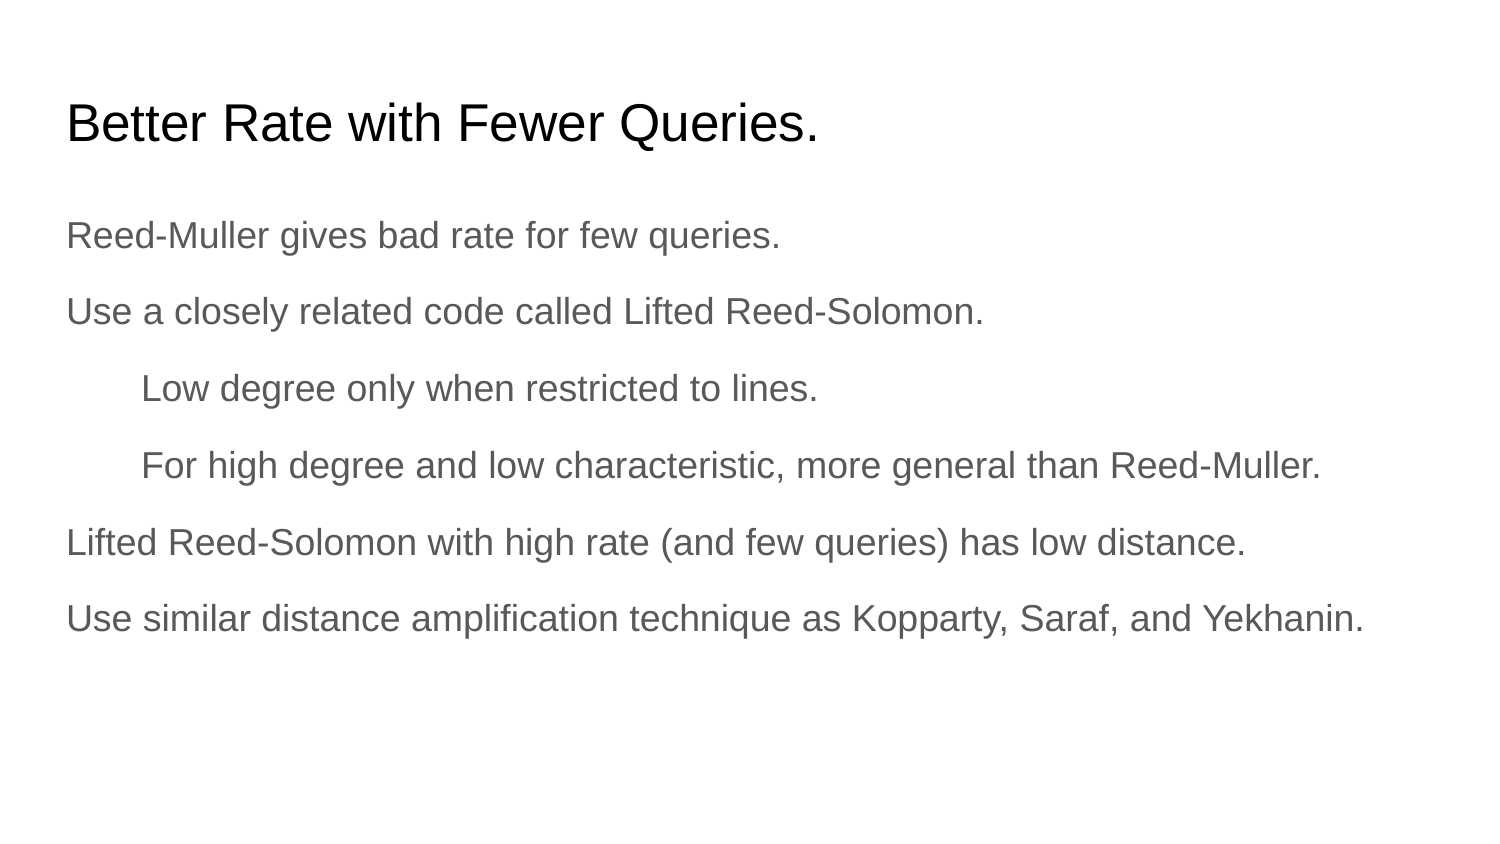

# Better Rate with Fewer Queries.
Reed-Muller gives bad rate for few queries.
Use a closely related code called Lifted Reed-Solomon.
Low degree only when restricted to lines.
For high degree and low characteristic, more general than Reed-Muller.
Lifted Reed-Solomon with high rate (and few queries) has low distance.
Use similar distance amplification technique as Kopparty, Saraf, and Yekhanin.